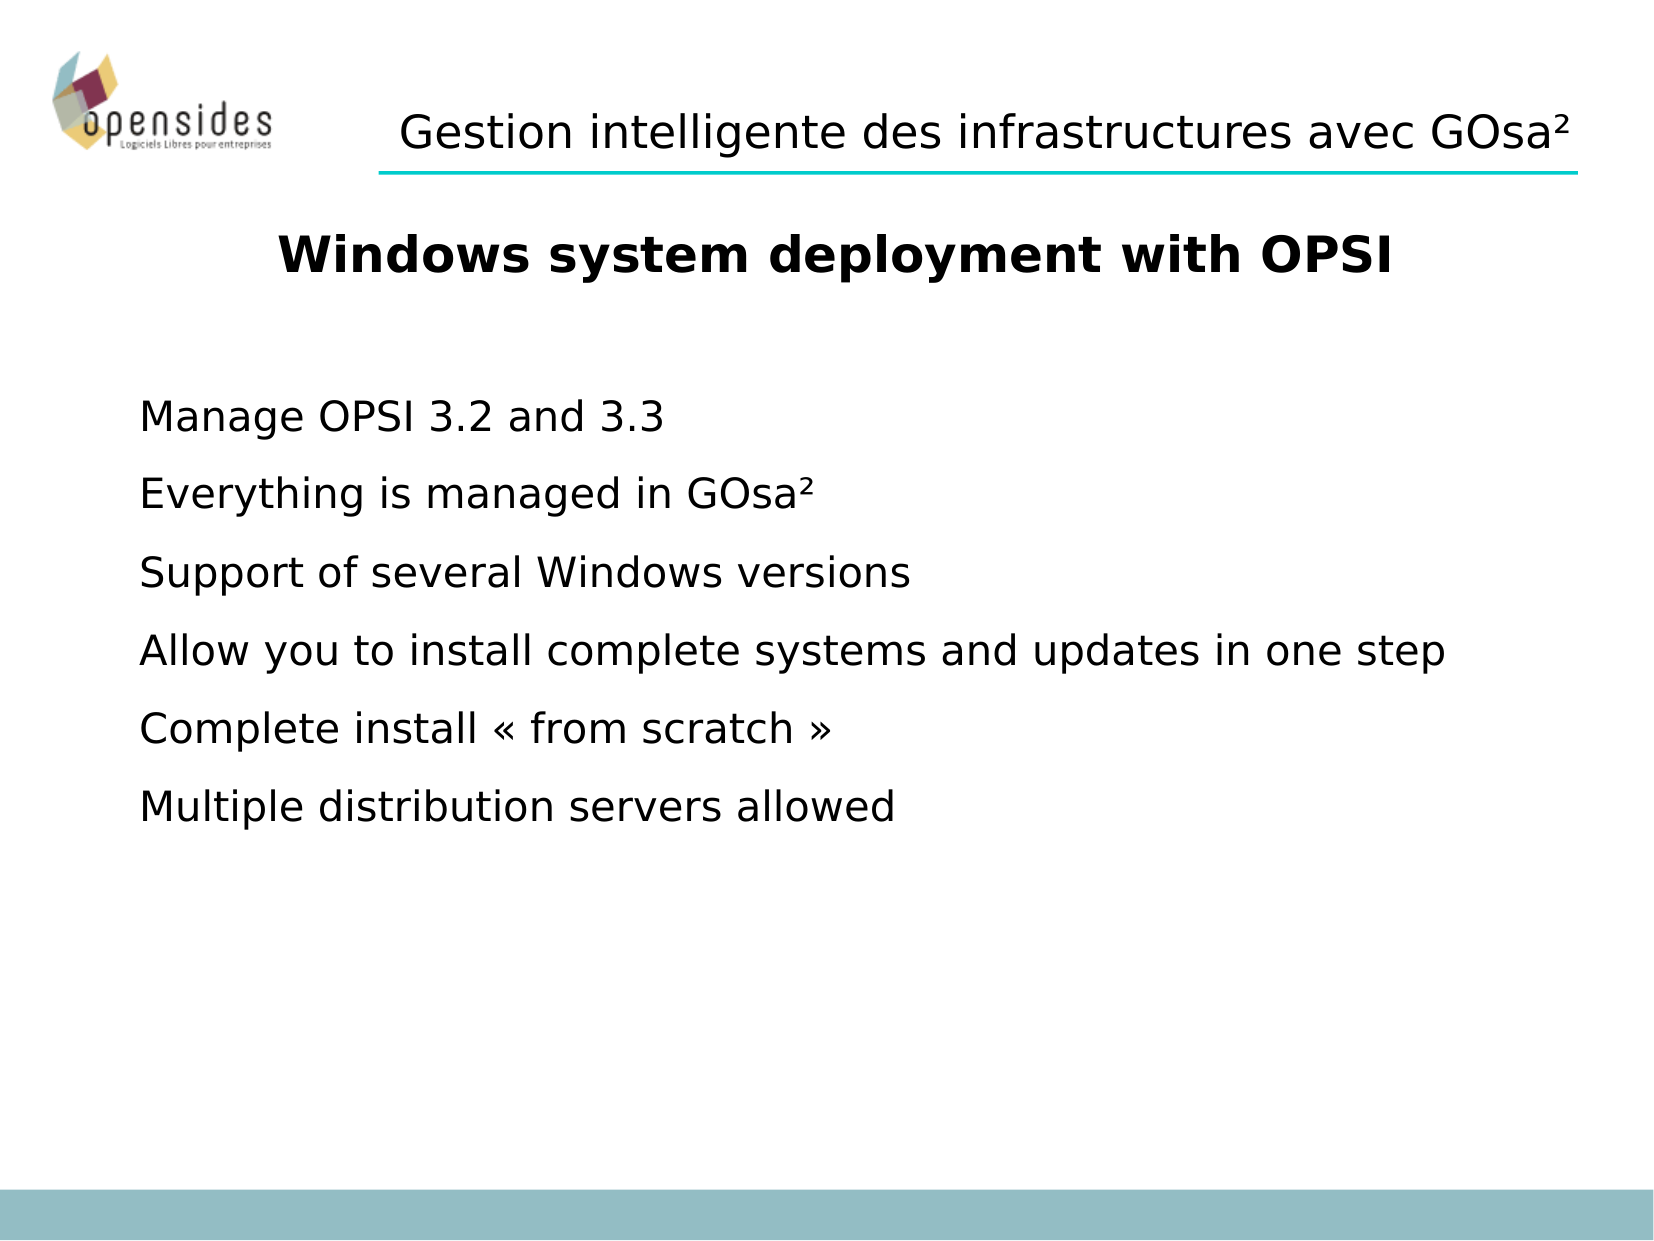

Gestion intelligente des infrastructures avec GOsa²
# Windows system deployment with OPSI
Manage OPSI 3.2 and 3.3
Everything is managed in GOsa²
Support of several Windows versions
Allow you to install complete systems and updates in one step
Complete install « from scratch »
Multiple distribution servers allowed